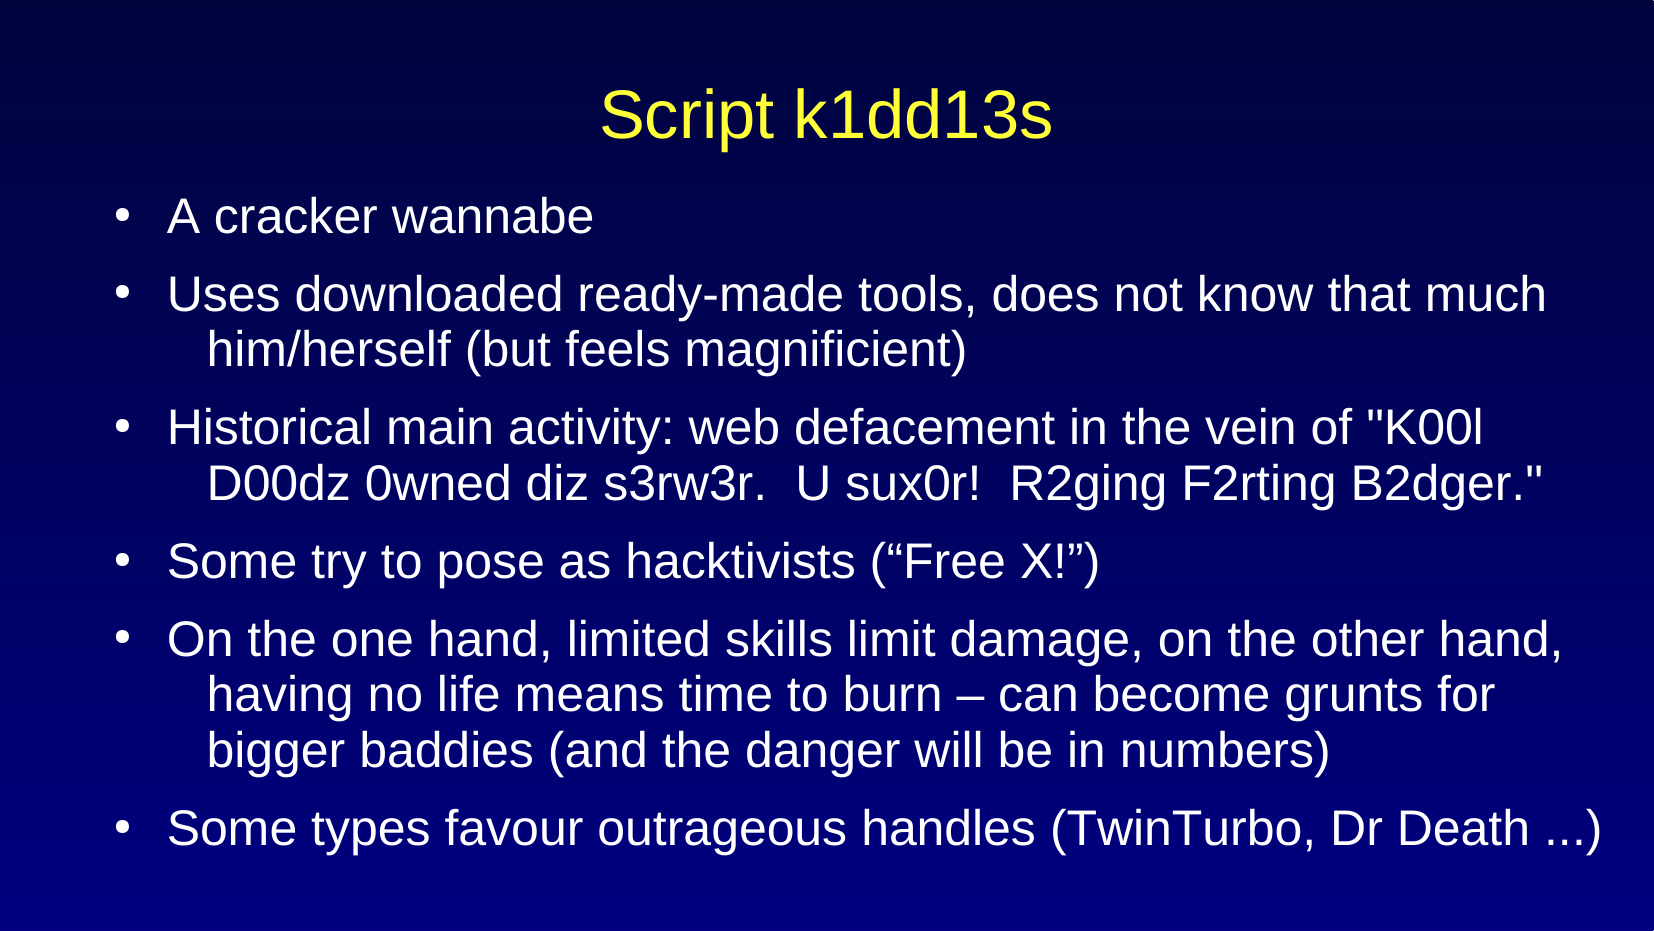

# Script k1dd13s
A cracker wannabe
Uses downloaded ready-made tools, does not know that much him/herself (but feels magnificient)
Historical main activity: web defacement in the vein of "K00l D00dz 0wned diz s3rw3r. U sux0r! R2ging F2rting B2dger."
Some try to pose as hacktivists (“Free X!”)
On the one hand, limited skills limit damage, on the other hand, having no life means time to burn – can become grunts for bigger baddies (and the danger will be in numbers)
Some types favour outrageous handles (TwinTurbo, Dr Death ...)